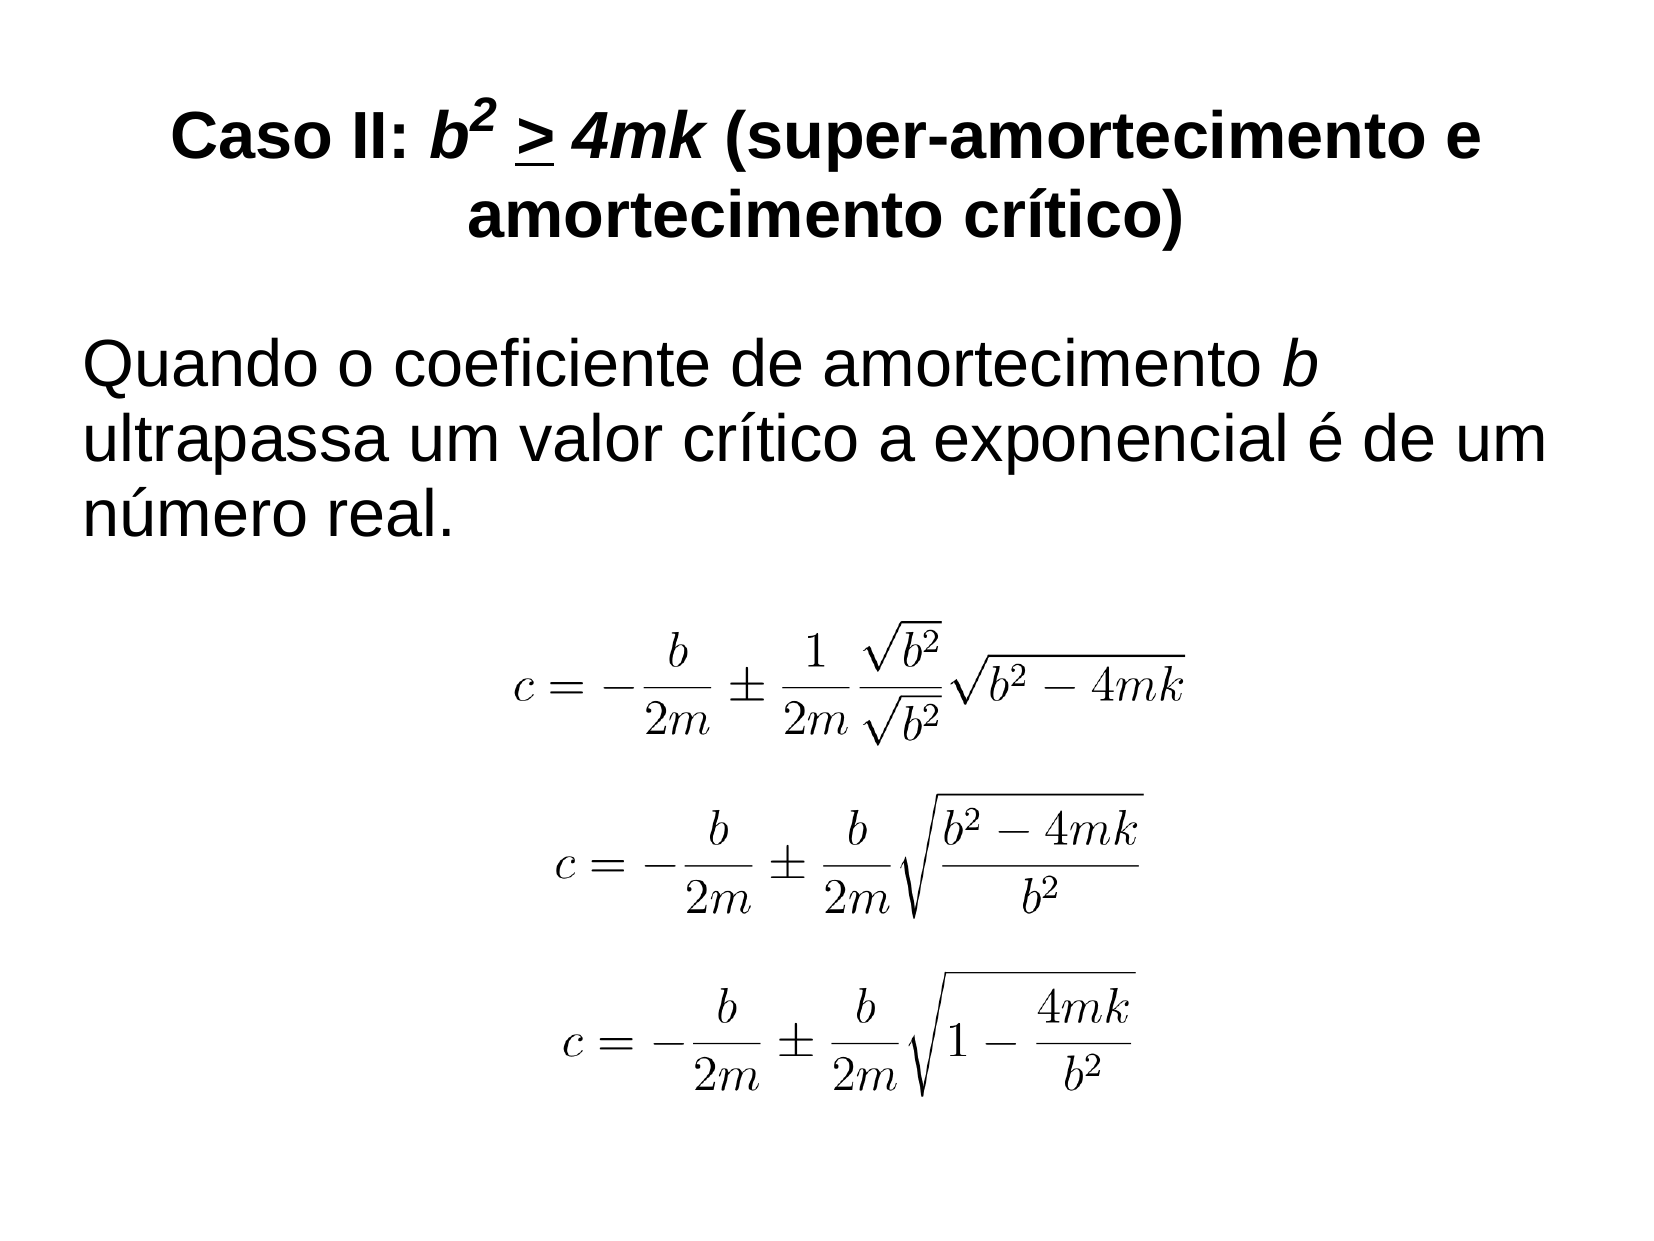

# Caso II: b2 > 4mk (super-amortecimento e amortecimento crítico)
Quando o coeficiente de amortecimento b ultrapassa um valor crítico a exponencial é de um número real.